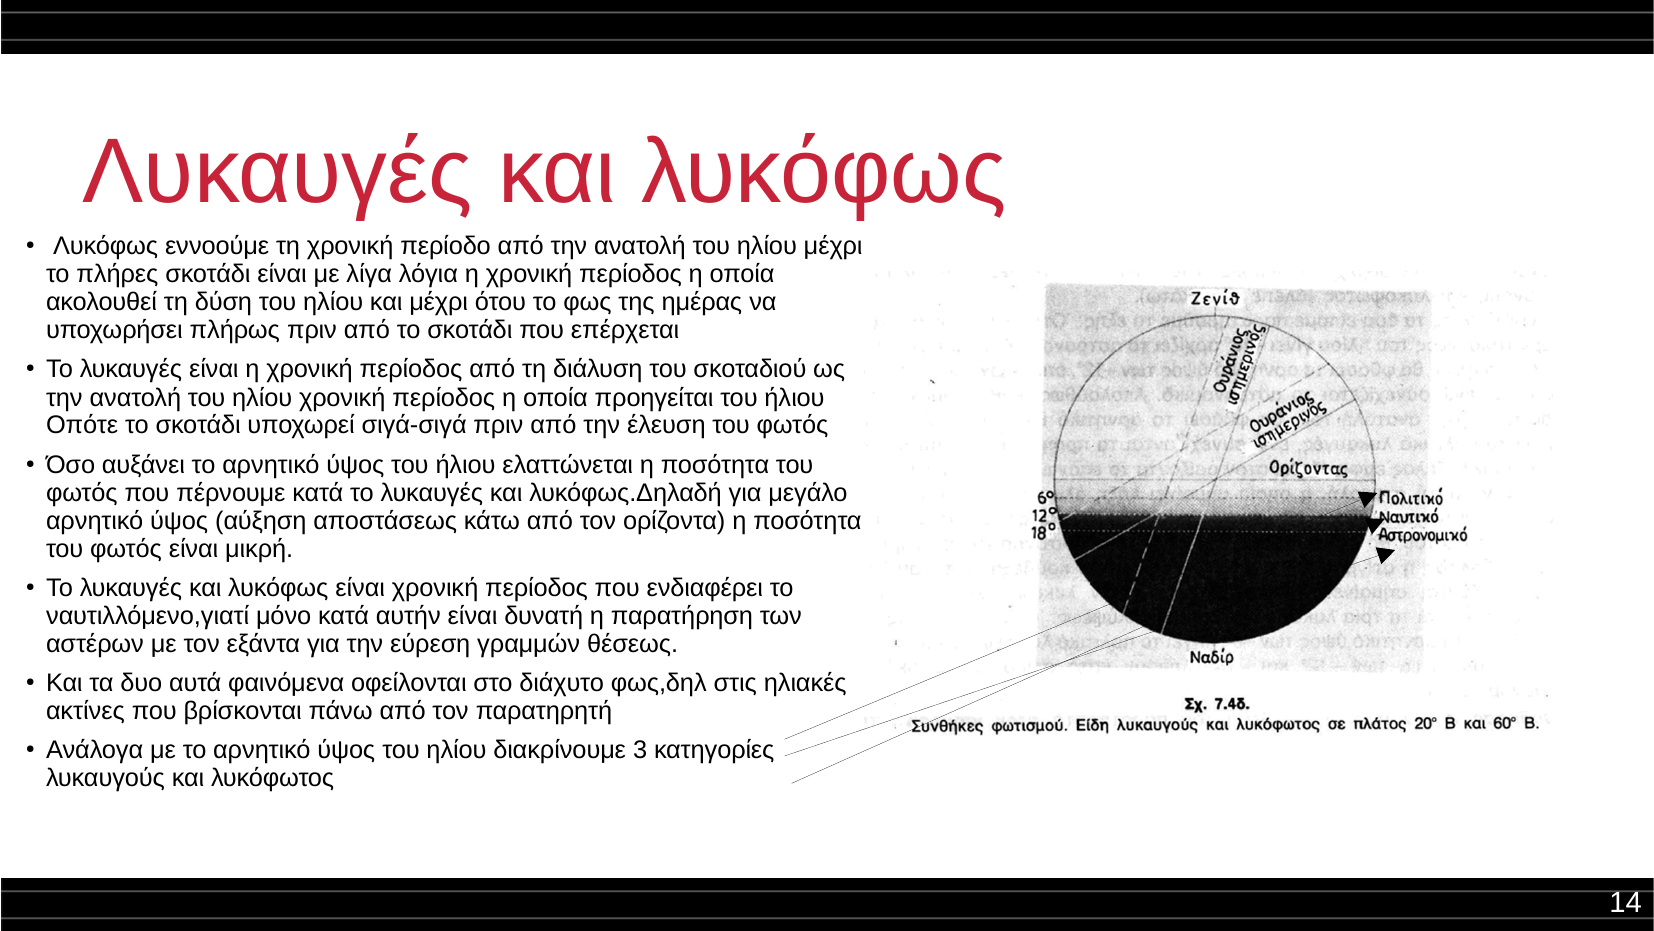

# Λυκαυγές και λυκόφως
νός
 Λυκόφως εννοούμε τη χρονική περίοδο από την ανατολή του ηλίου μέχρι το πλήρες σκοτάδι είναι με λίγα λόγια η χρονική περίοδος η οποία ακολουθεί τη δύση του ηλίου και μέχρι ότου το φως της ημέρας να υποχωρήσει πλήρως πριν από το σκοτάδι που επέρχεται
Το λυκαυγές είναι η χρονική περίοδος από τη διάλυση του σκοταδιού ως την ανατολή του ηλίου χρονική περίοδος η οποία προηγείται του ήλιου Οπότε το σκοτάδι υποχωρεί σιγά-σιγά πριν από την έλευση του φωτός
Όσο αυξάνει το αρνητικό ύψος του ήλιου ελαττώνεται η ποσότητα του φωτός που πέρνουμε κατά το λυκαυγές και λυκόφως.Δηλαδή για μεγάλο αρνητικό ύψος (αύξηση αποστάσεως κάτω από τον ορίζοντα) η ποσότητα του φωτός είναι μικρή.
Το λυκαυγές και λυκόφως είναι χρονική περίοδος που ενδιαφέρει το ναυτιλλόμενο,γιατί μόνο κατά αυτήν είναι δυνατή η παρατήρηση των αστέρων με τον εξάντα για την εύρεση γραμμών θέσεως.
Και τα δυο αυτά φαινόμενα οφείλονται στο διάχυτο φως,δηλ στις ηλιακές ακτίνες που βρίσκονται πάνω από τον παρατηρητή
Ανάλογα με το αρνητικό ύψος του ηλίου διακρίνουμε 3 κατηγορίες λυκαυγούς και λυκόφωτος